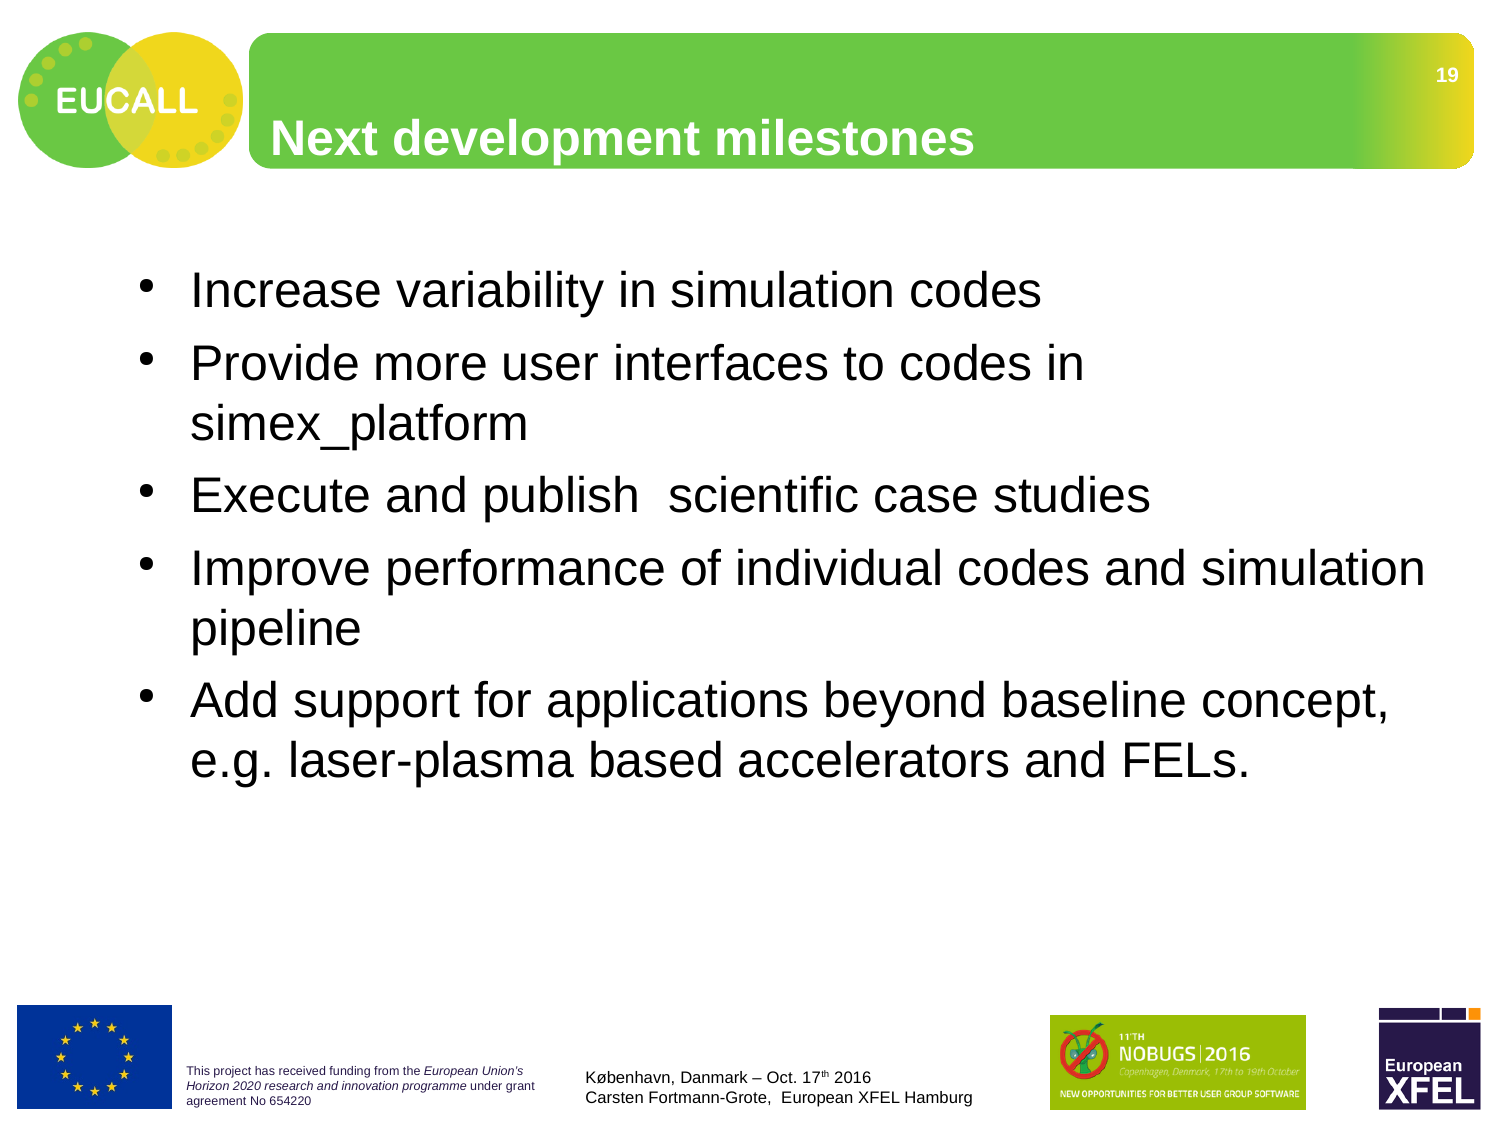

# Next development milestones
Increase variability in simulation codes
Provide more user interfaces to codes in simex_platform
Execute and publish scientific case studies
Improve performance of individual codes and simulation pipeline
Add support for applications beyond baseline concept, e.g. laser-plasma based accelerators and FELs.